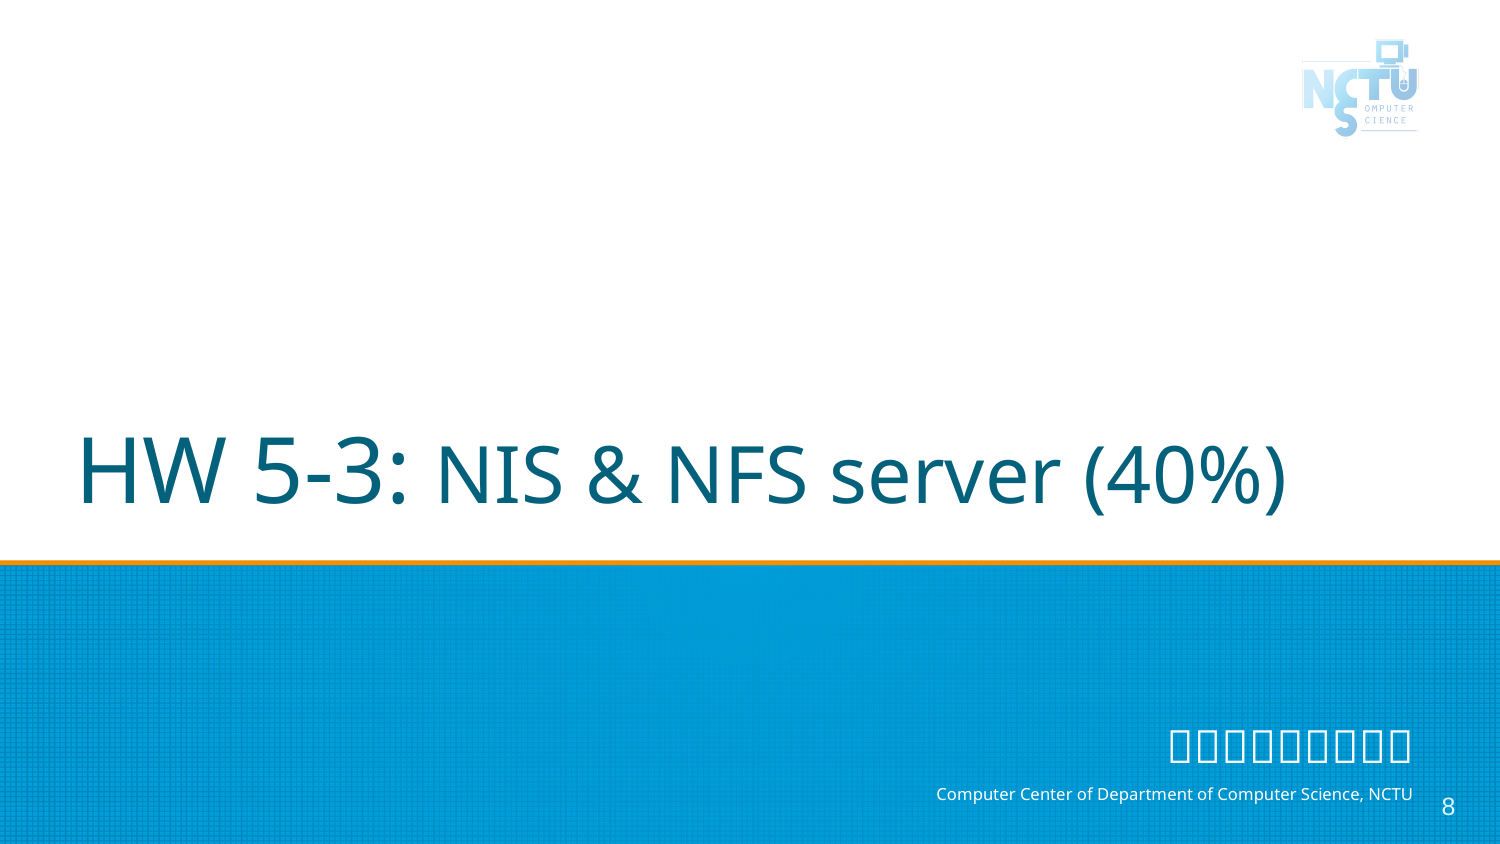

HW 5-3: NIS & NFS server (40%)